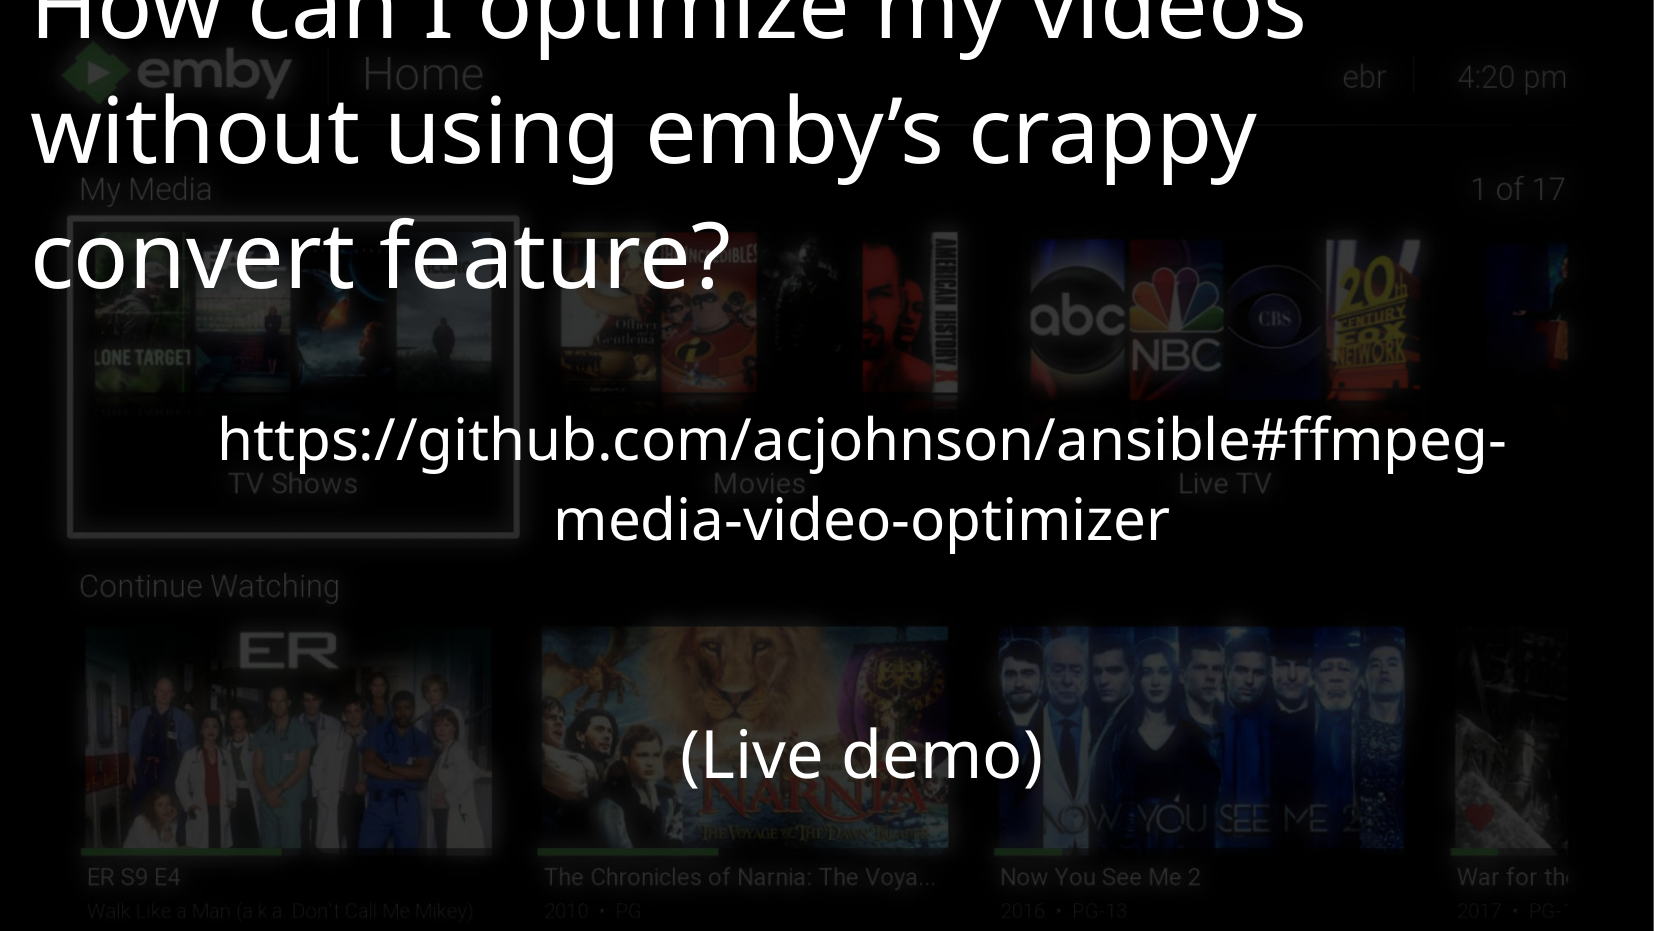

# How can I optimize my videos without using emby’s crappy convert feature?
https://github.com/acjohnson/ansible#ffmpeg-media-video-optimizer
(Live demo)